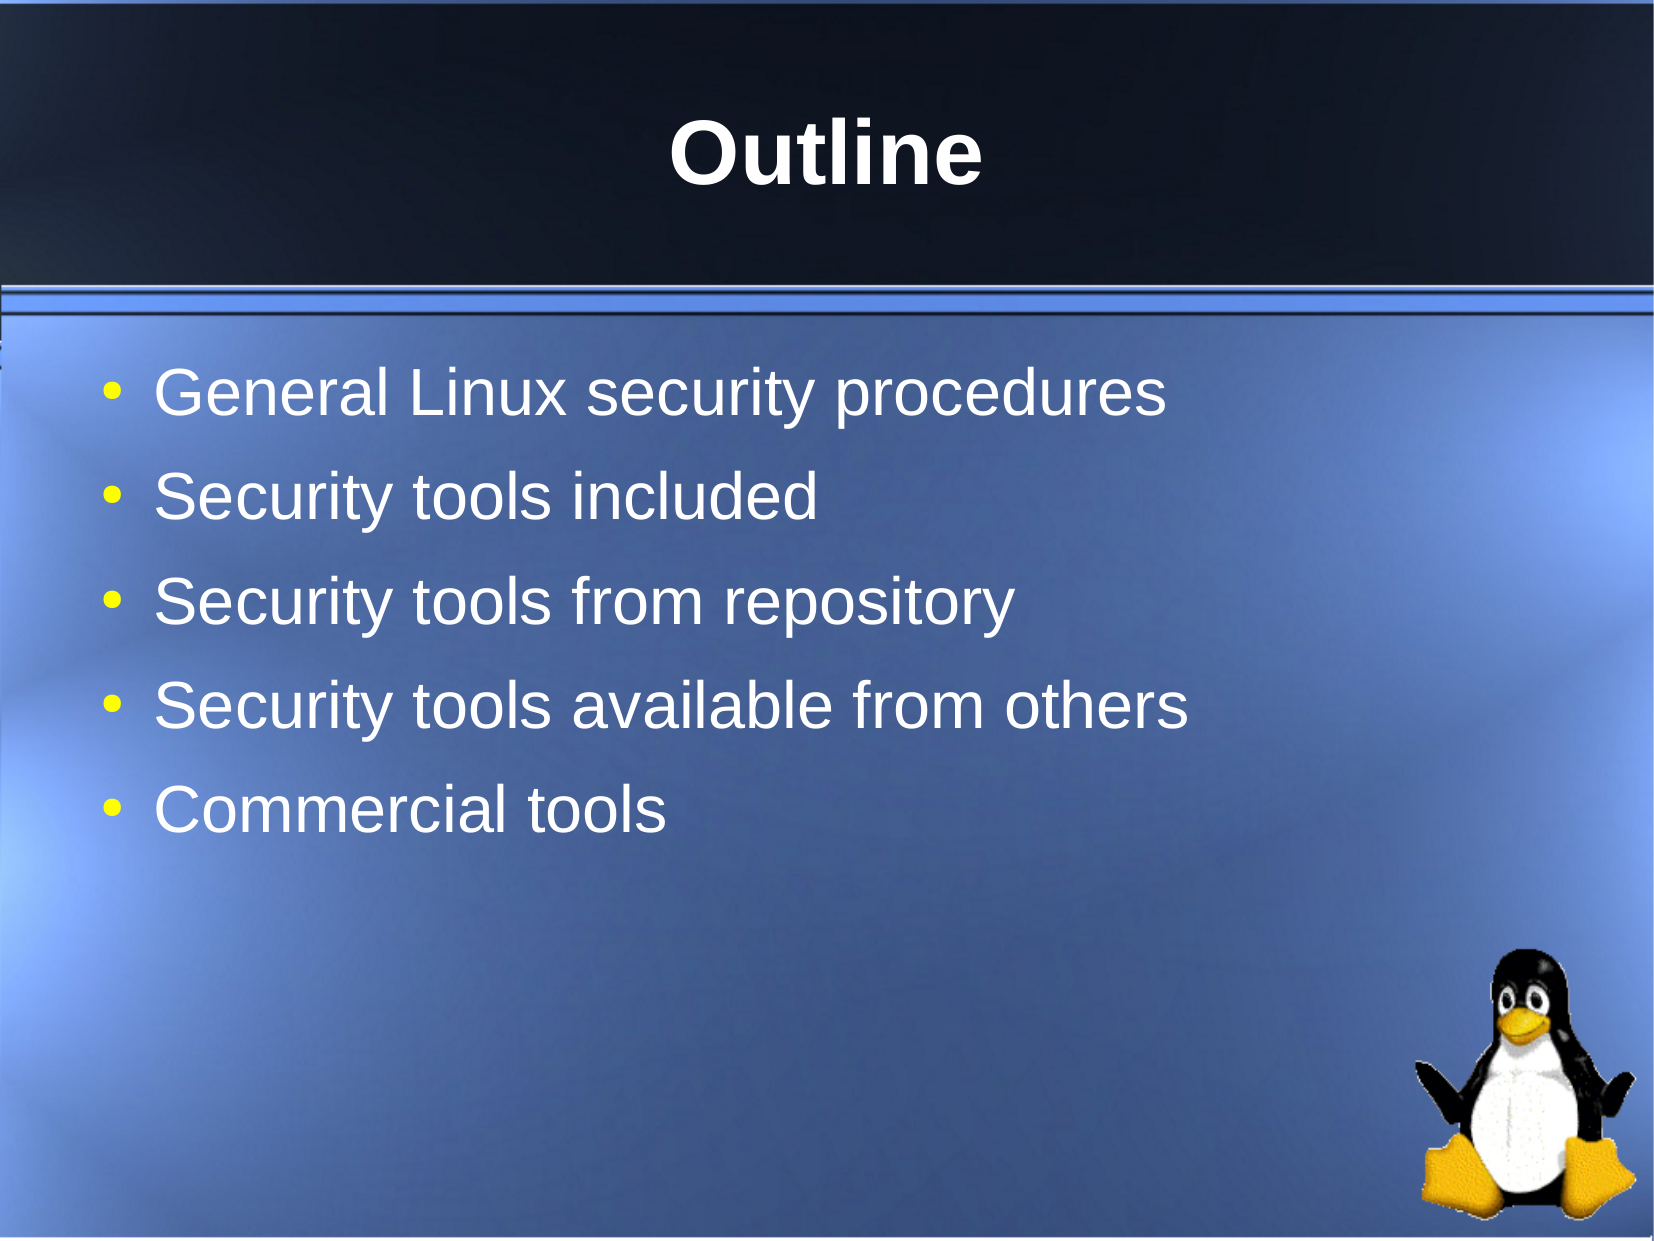

# Outline
General Linux security procedures
Security tools included
Security tools from repository
Security tools available from others
Commercial tools